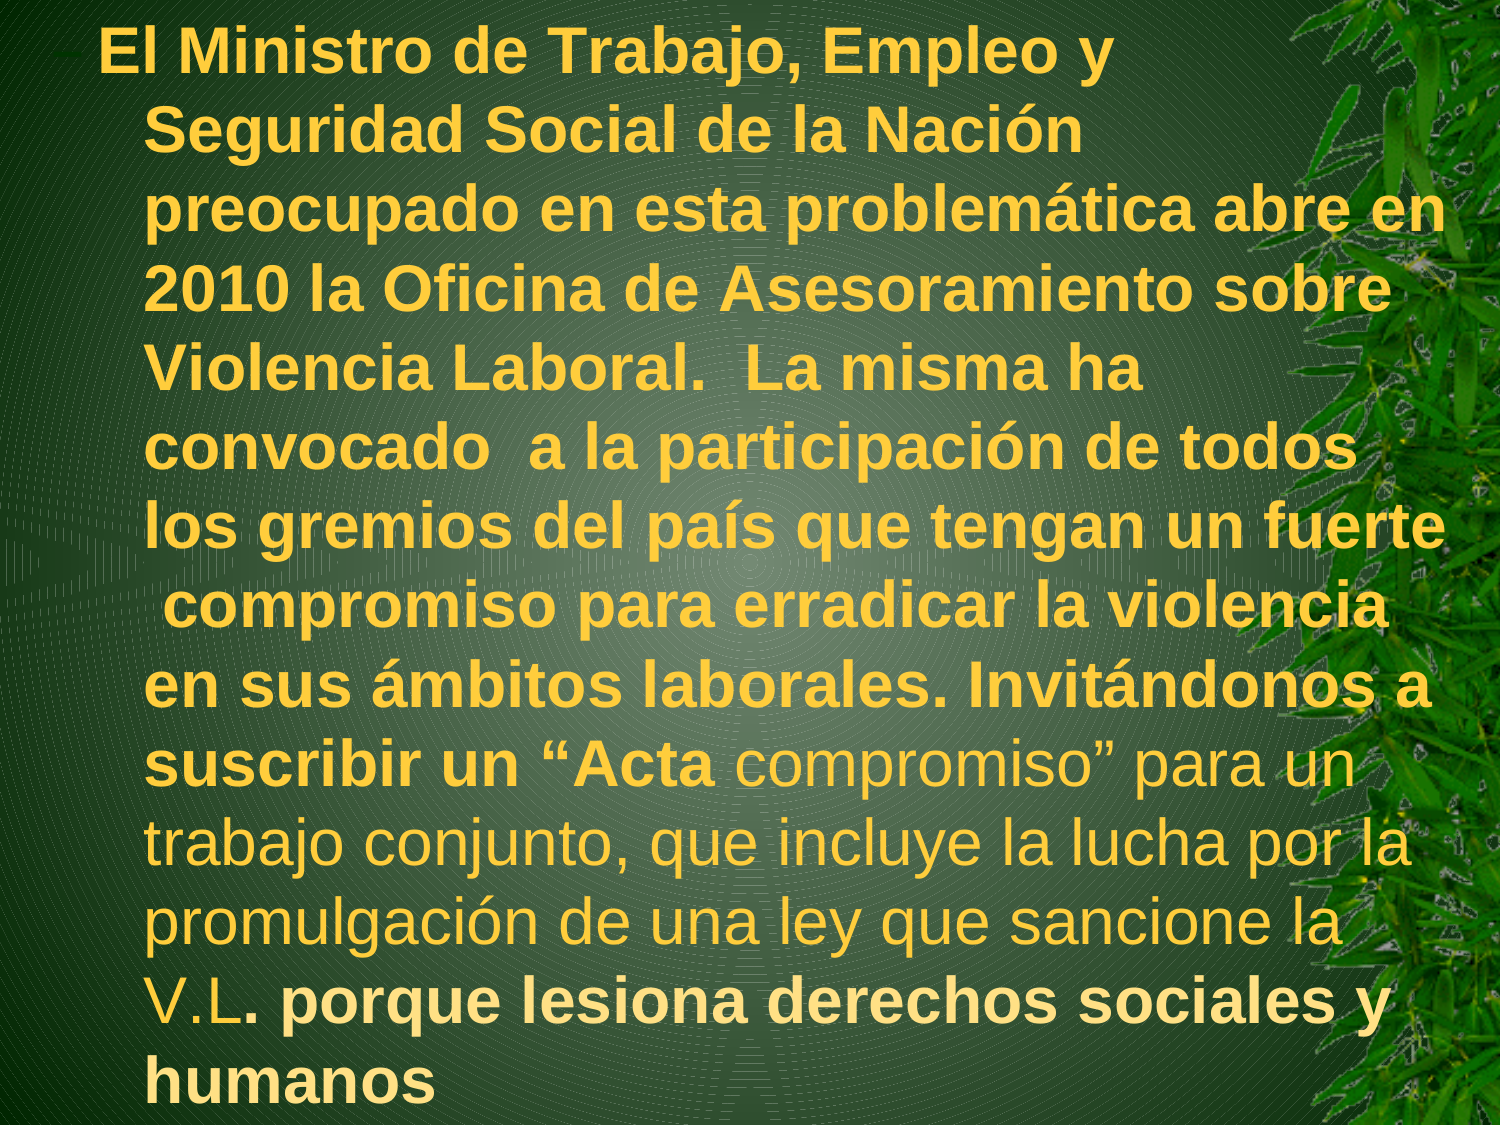

# El Ministro de Trabajo, Empleo y Seguridad Social de la Nación preocupado en esta problemática abre en 2010 la Oficina de Asesoramiento sobre Violencia Laboral. La misma ha convocado a la participación de todos los gremios del país que tengan un fuerte compromiso para erradicar la violencia en sus ámbitos laborales. Invitándonos a suscribir un “Acta compromiso” para un trabajo conjunto, que incluye la lucha por la promulgación de una ley que sancione la V.L. porque lesiona derechos sociales y humanos